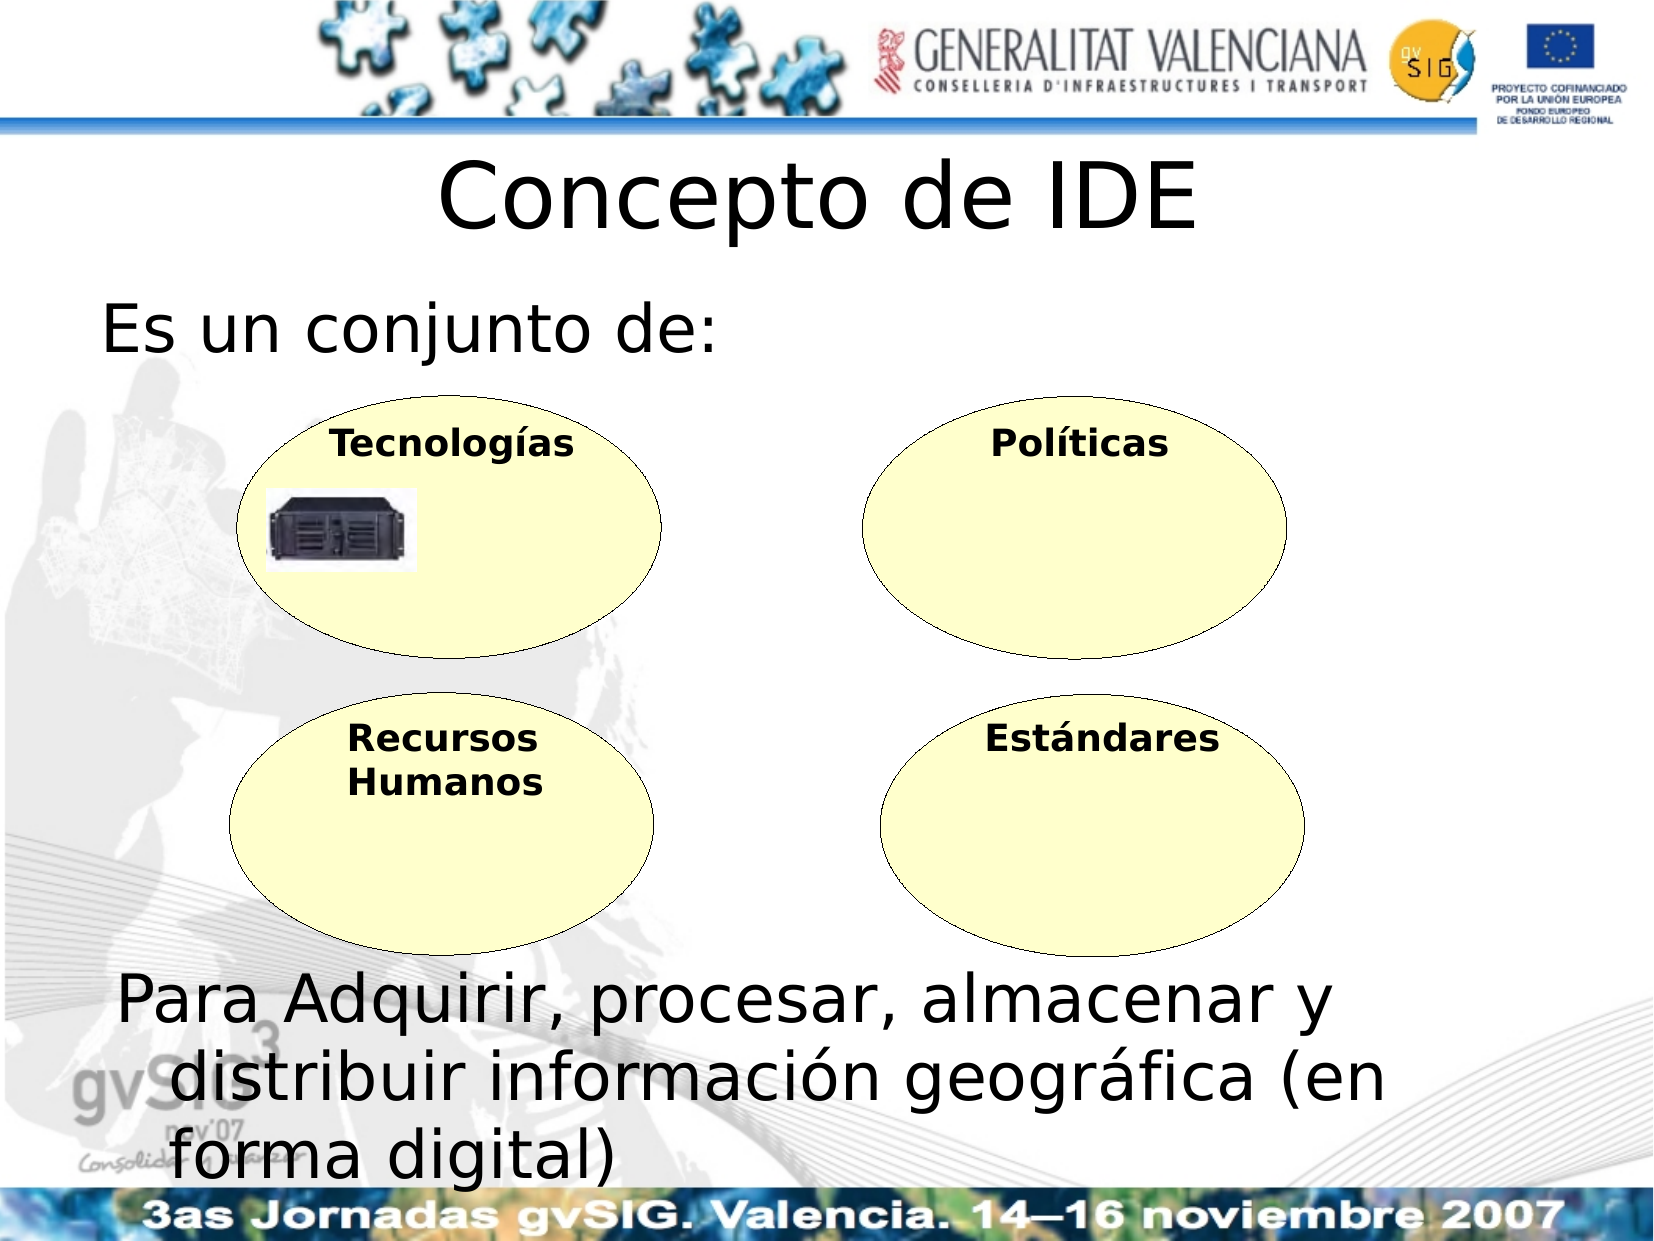

# Concepto de IDE
Es un conjunto de:
Tecnologías
Políticas
Recursos
Humanos
Estándares
Para Adquirir, procesar, almacenar y distribuir información geográfica (en forma digital)